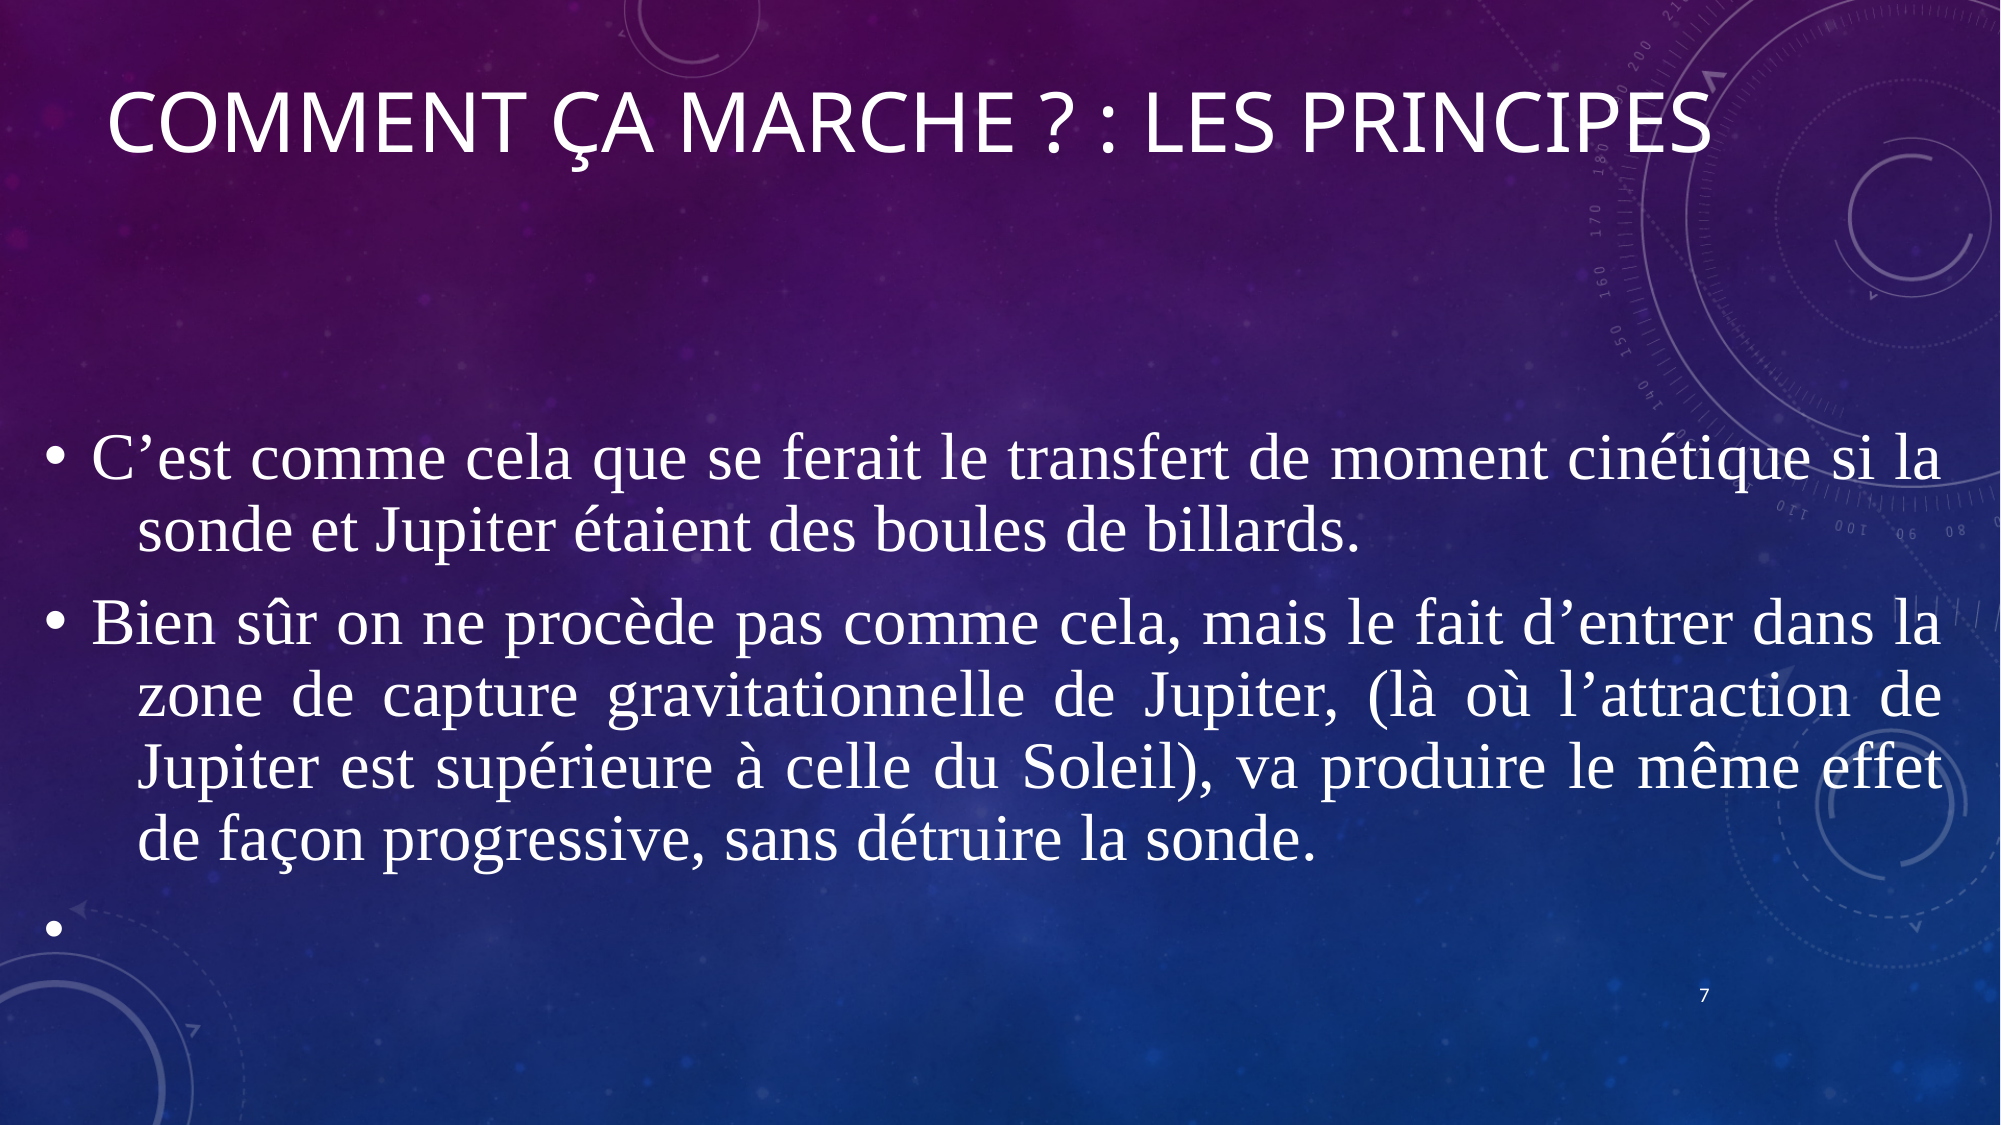

# Comment ça marche ? : Les principes
C’est comme cela que se ferait le transfert de moment cinétique si la sonde et Jupiter étaient des boules de billards.
Bien sûr on ne procède pas comme cela, mais le fait d’entrer dans la zone de capture gravitationnelle de Jupiter, (là où l’attraction de Jupiter est supérieure à celle du Soleil), va produire le même effet de façon progressive, sans détruire la sonde.